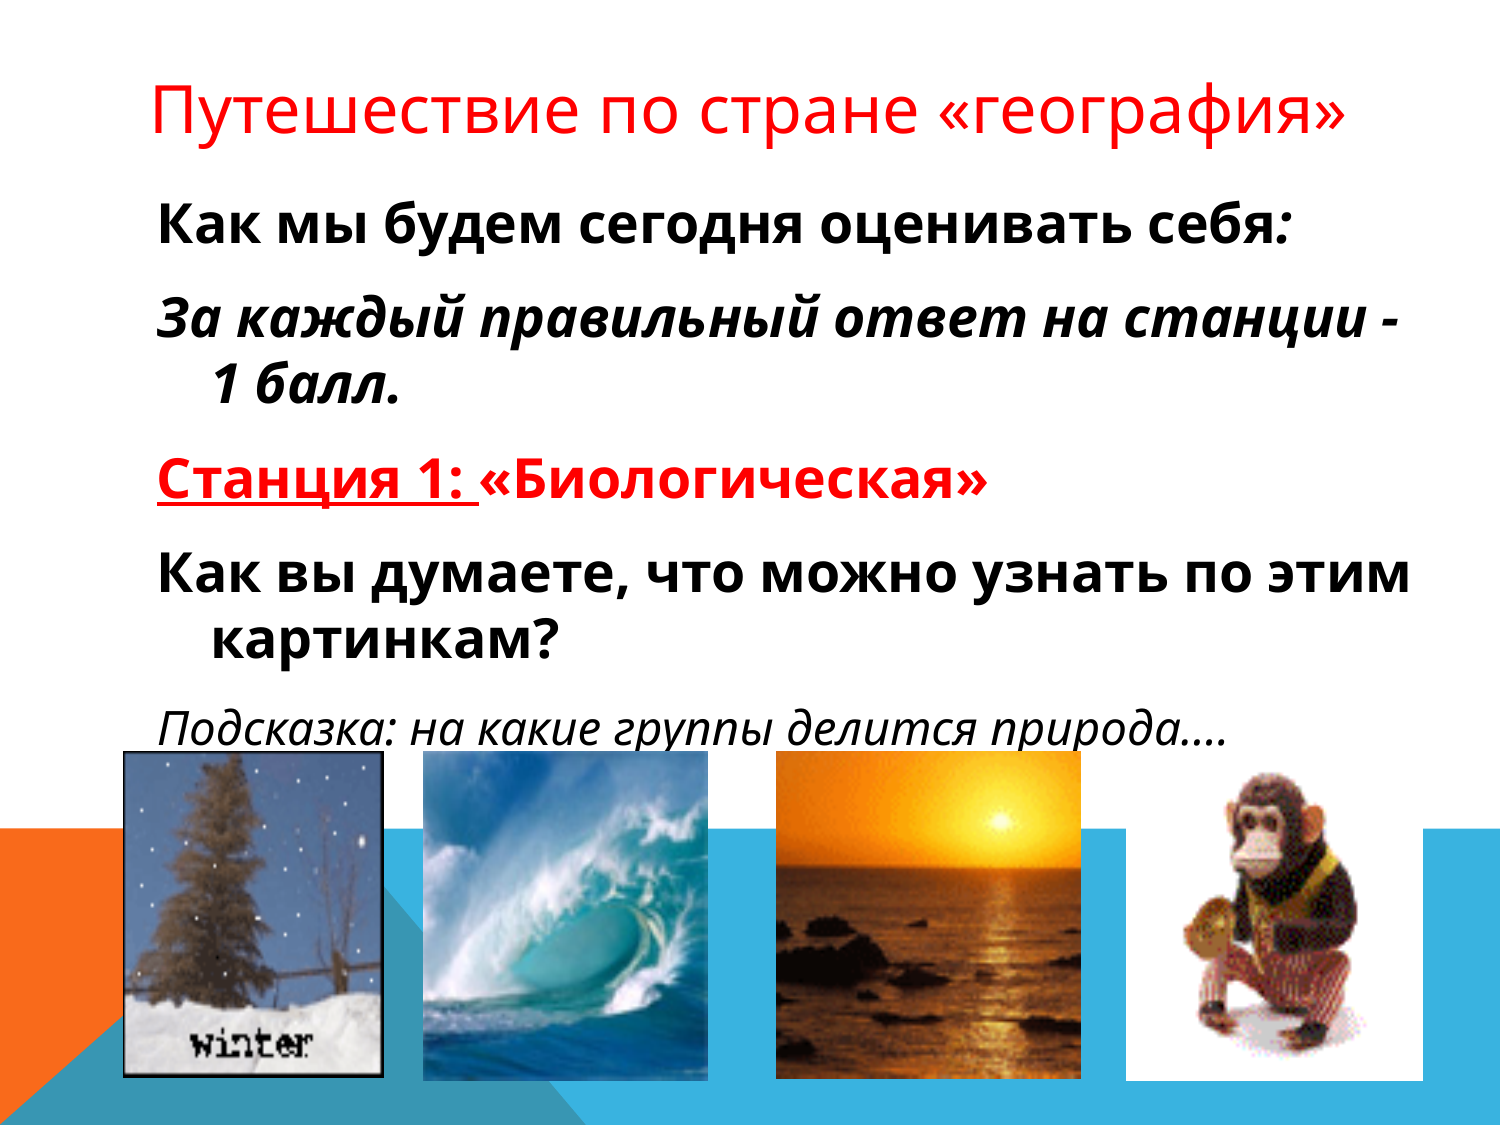

# Путешествие по стране «география»
Как мы будем сегодня оценивать себя:
За каждый правильный ответ на станции - 1 балл.
Станция 1: «Биологическая»
Как вы думаете, что можно узнать по этим картинкам?
Подсказка: на какие группы делится природа….